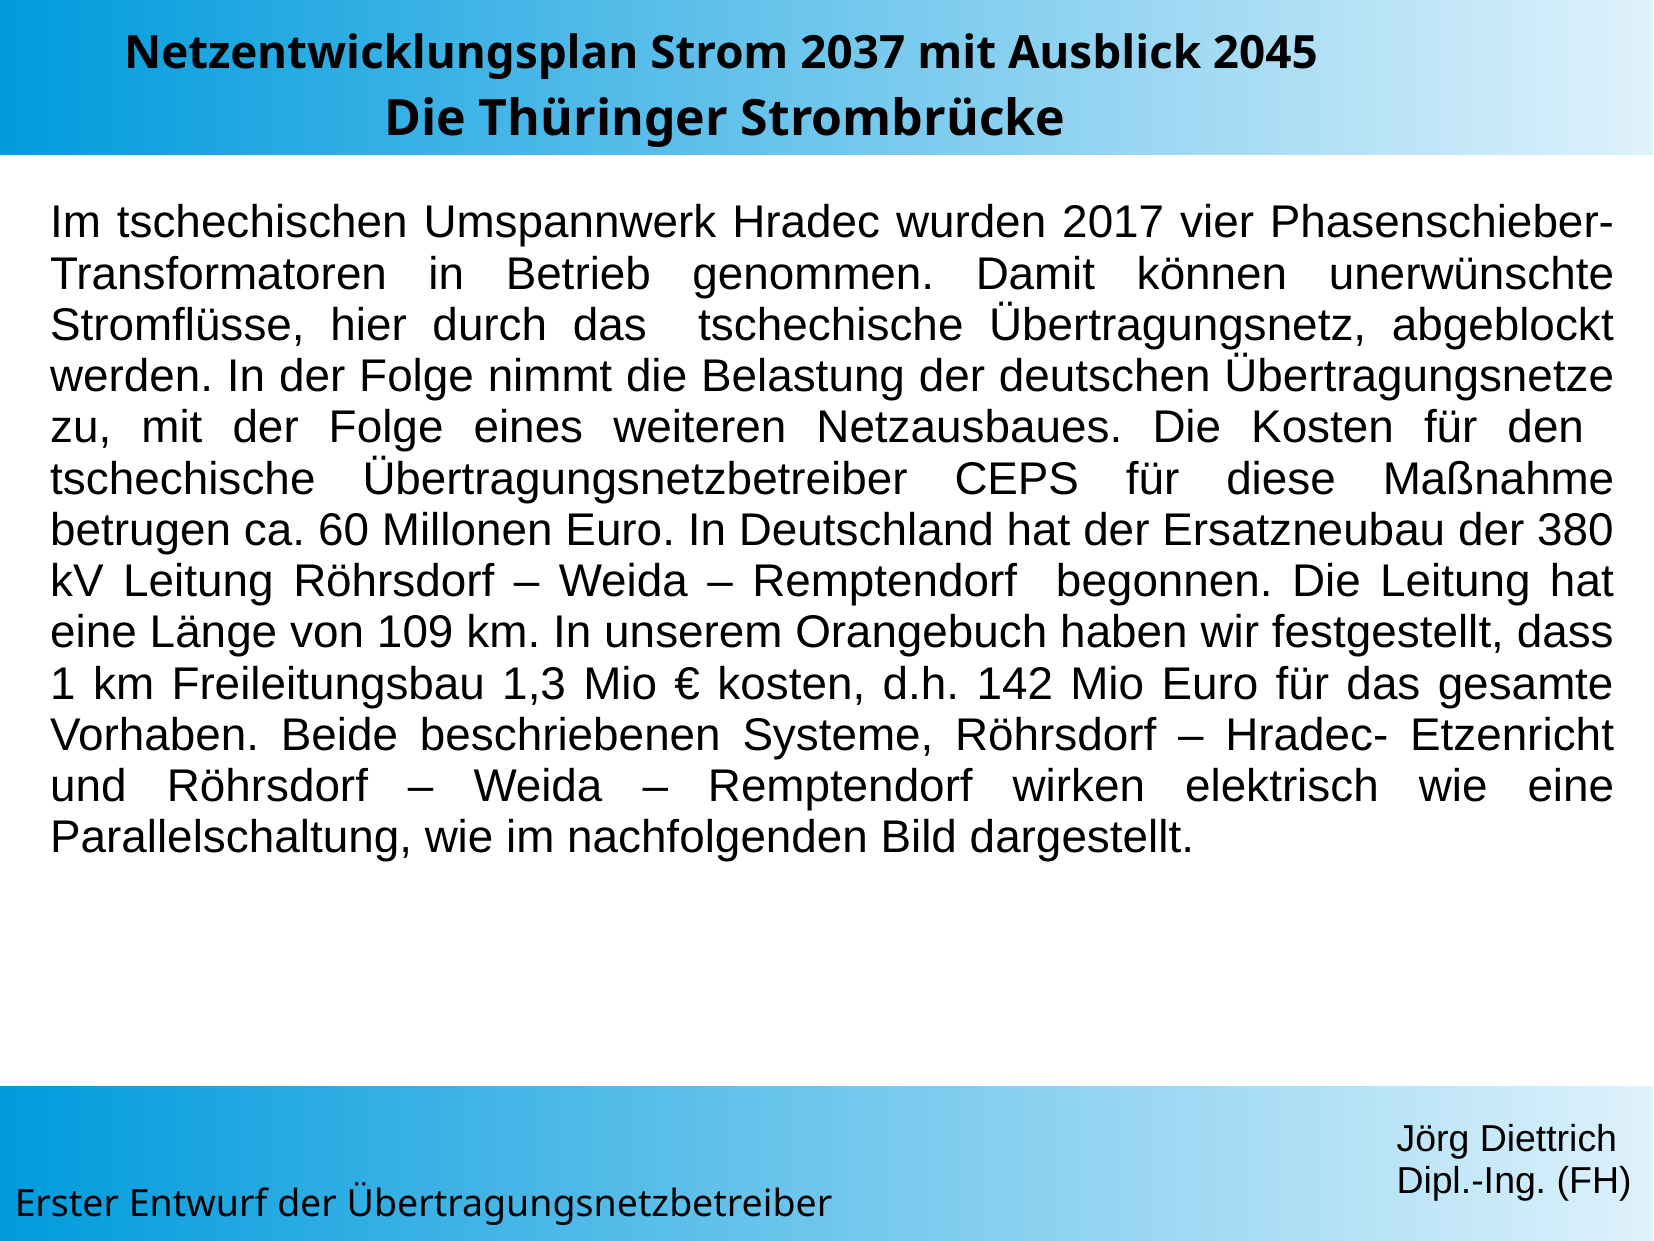

Netzentwicklungsplan Strom 2037 mit Ausblick 2045
 Die Thüringer Strombrücke
Im tschechischen Umspannwerk Hradec wurden 2017 vier Phasenschieber-Transformatoren in Betrieb genommen. Damit können unerwünschte Stromflüsse, hier durch das tschechische Übertragungsnetz, abgeblockt werden. In der Folge nimmt die Belastung der deutschen Übertragungsnetze zu, mit der Folge eines weiteren Netzausbaues. Die Kosten für den tschechische Übertragungsnetzbetreiber CEPS für diese Maßnahme betrugen ca. 60 Millonen Euro. In Deutschland hat der Ersatzneubau der 380 kV Leitung Röhrsdorf – Weida – Remptendorf begonnen. Die Leitung hat eine Länge von 109 km. In unserem Orangebuch haben wir festgestellt, dass 1 km Freileitungsbau 1,3 Mio € kosten, d.h. 142 Mio Euro für das gesamte Vorhaben. Beide beschriebenen Systeme, Röhrsdorf – Hradec- Etzenricht und Röhrsdorf – Weida – Remptendorf wirken elektrisch wie eine Parallelschaltung, wie im nachfolgenden Bild dargestellt.
Jörg Diettrich
Dipl.-Ing. (FH)
Erster Entwurf der Übertragungsnetzbetreiber